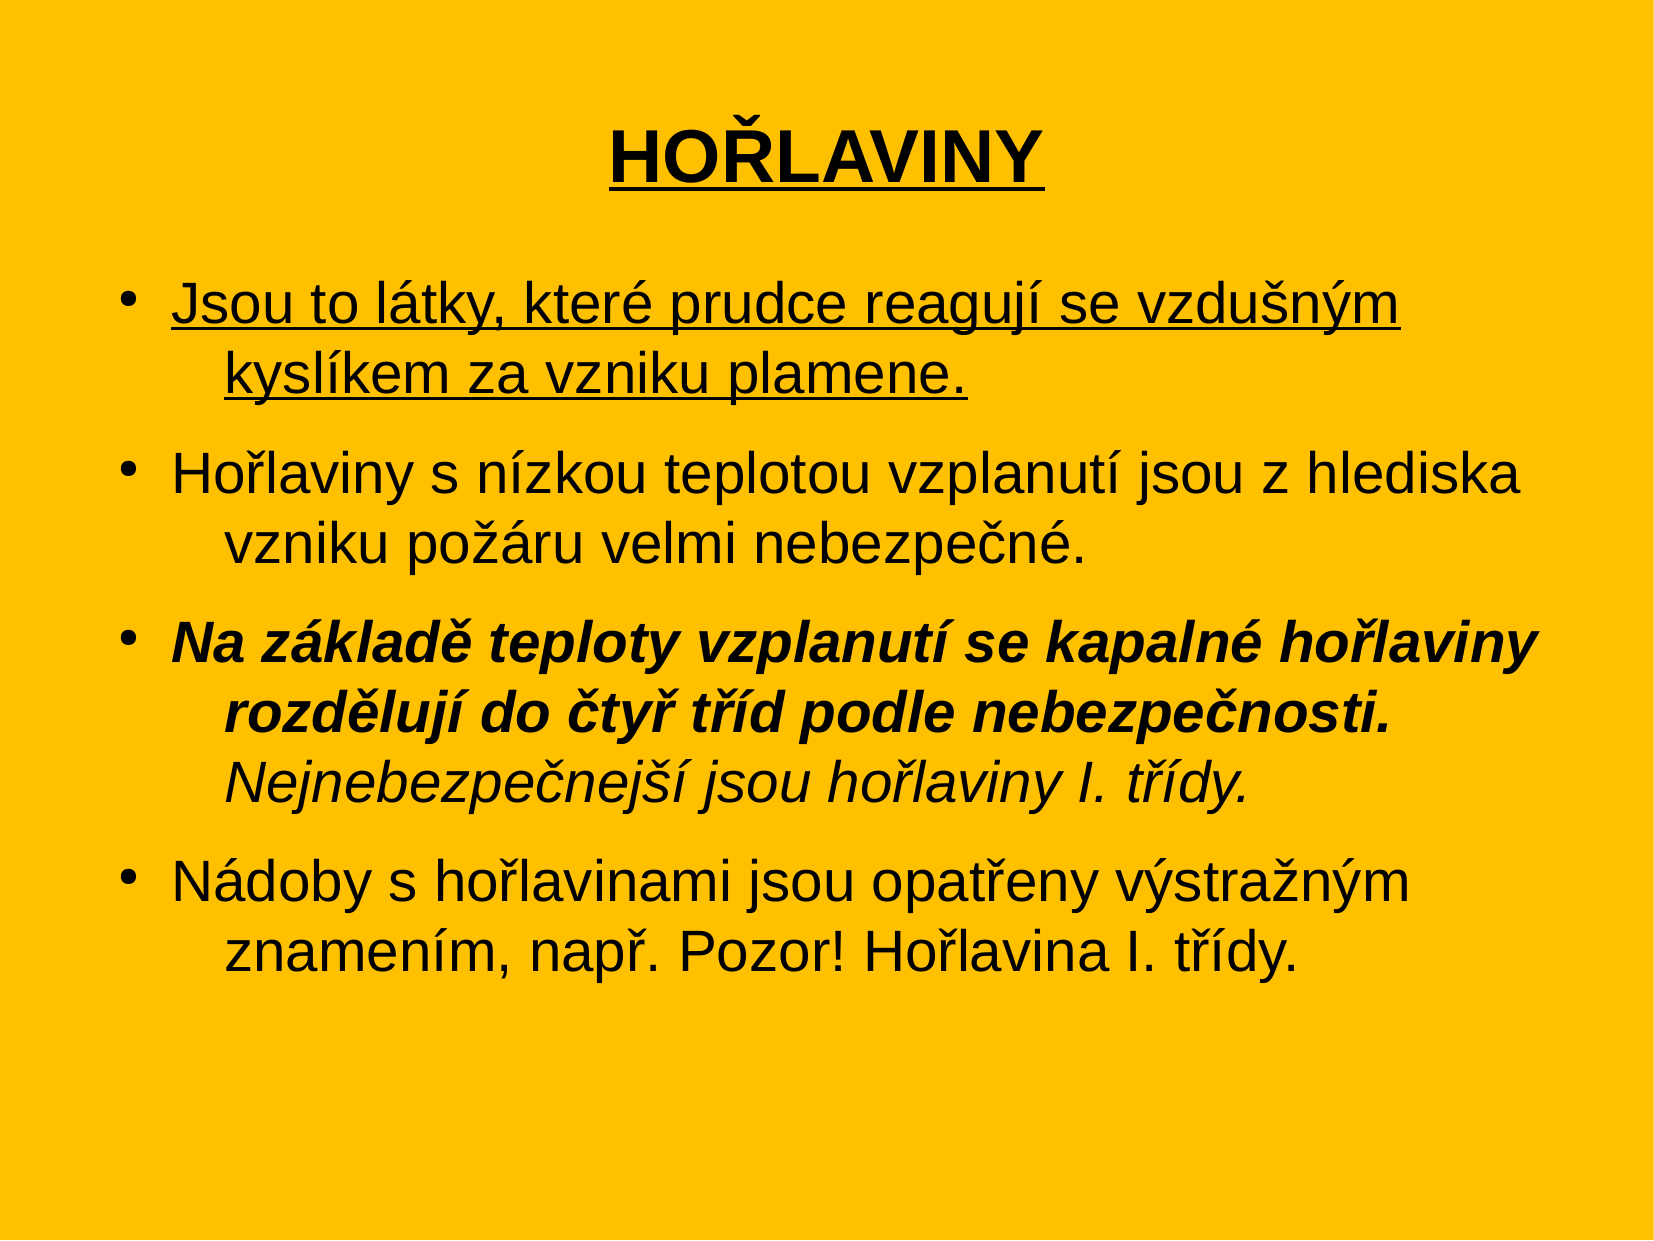

# HOŘLAVINY
Jsou to látky, které prudce reagují se vzdušným kyslíkem za vzniku plamene.
Hořlaviny s nízkou teplotou vzplanutí jsou z hlediska vzniku požáru velmi nebezpečné.
Na základě teploty vzplanutí se kapalné hořlaviny rozdělují do čtyř tříd podle nebezpečnosti. Nejnebezpečnejší jsou hořlaviny I. třídy.
Nádoby s hořlavinami jsou opatřeny výstražným znamením, např. Pozor! Hořlavina I. třídy.